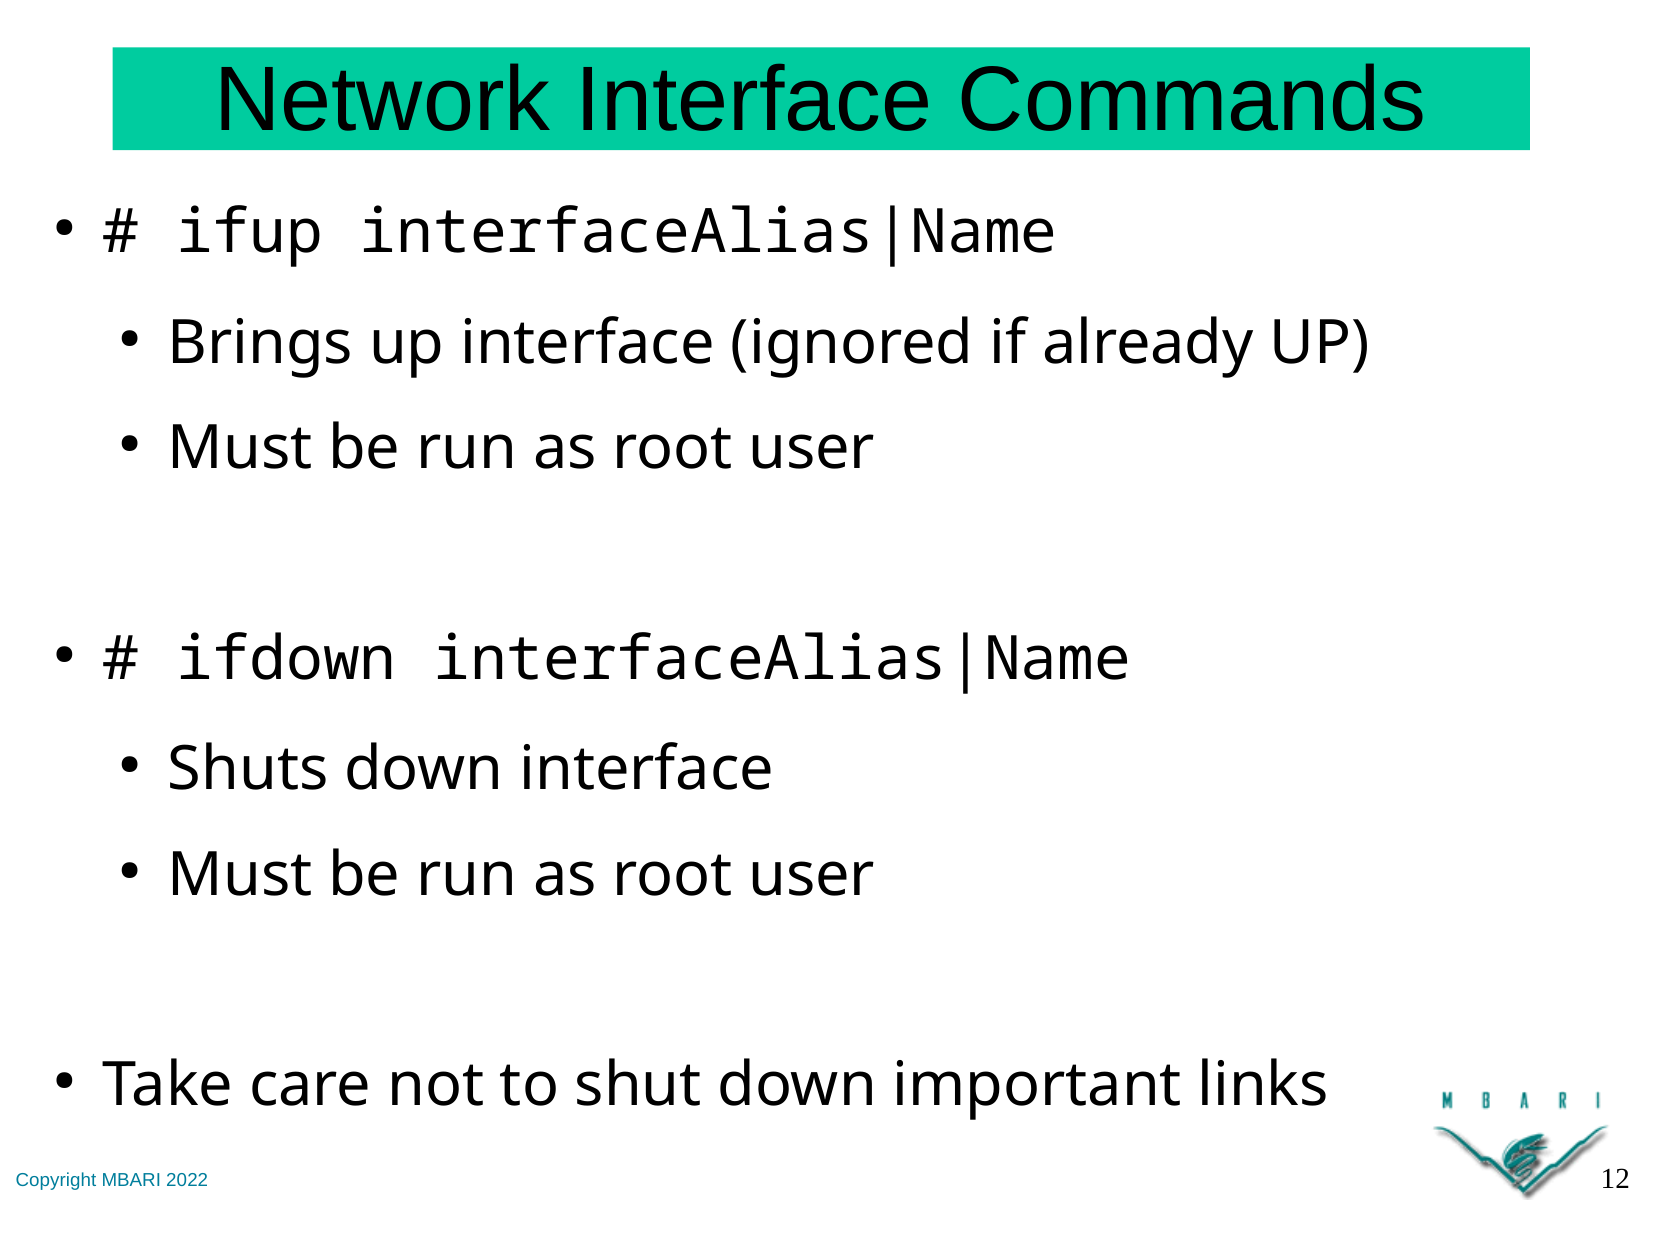

# Network Interface Commands
# ifup interfaceAlias|Name
Brings up interface (ignored if already UP)
Must be run as root user
# ifdown interfaceAlias|Name
Shuts down interface
Must be run as root user
Take care not to shut down important links